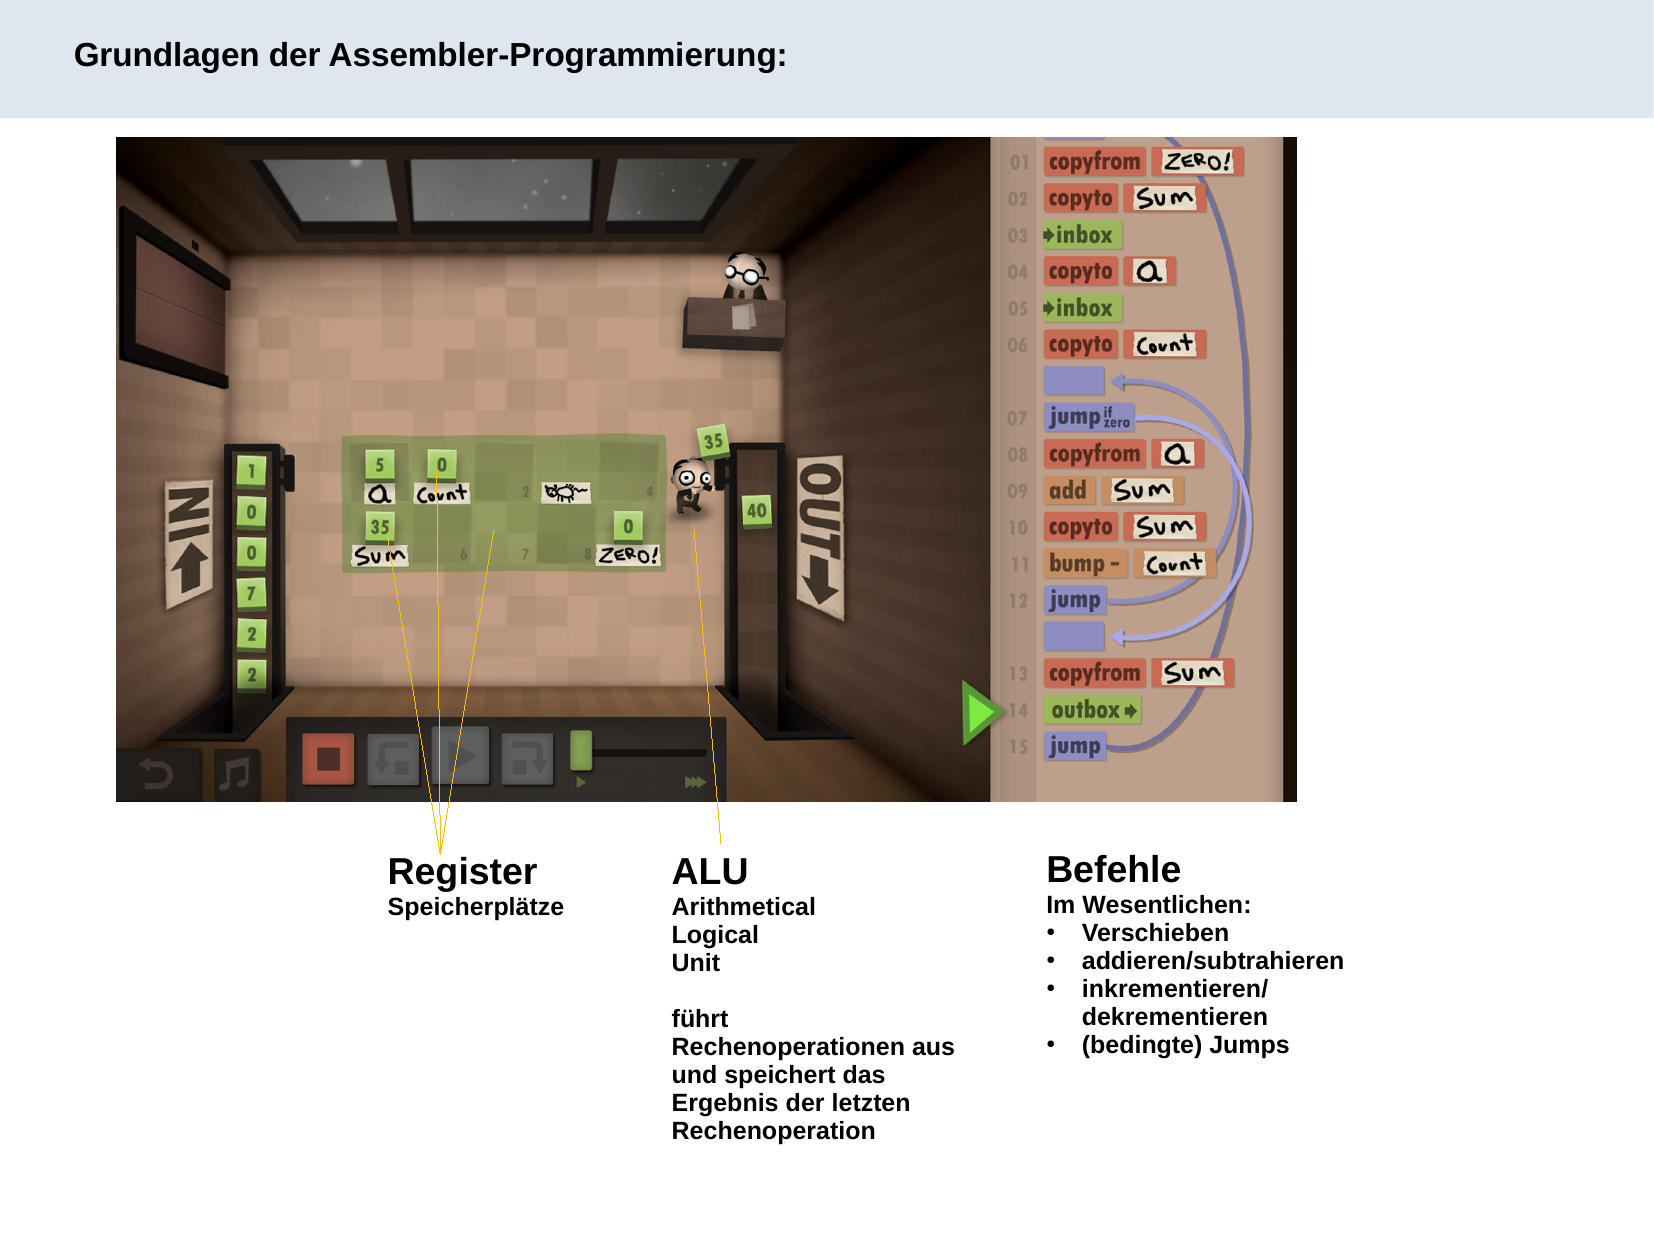

Grundlagen der Assembler-Programmierung:
Befehle
Im Wesentlichen:
Verschieben
addieren/subtrahieren
inkrementieren/dekrementieren
(bedingte) Jumps
Register
Speicherplätze
ALU
Arithmetical
Logical
Unit
führt Rechenoperationen aus und speichert das Ergebnis der letzten Rechenoperation